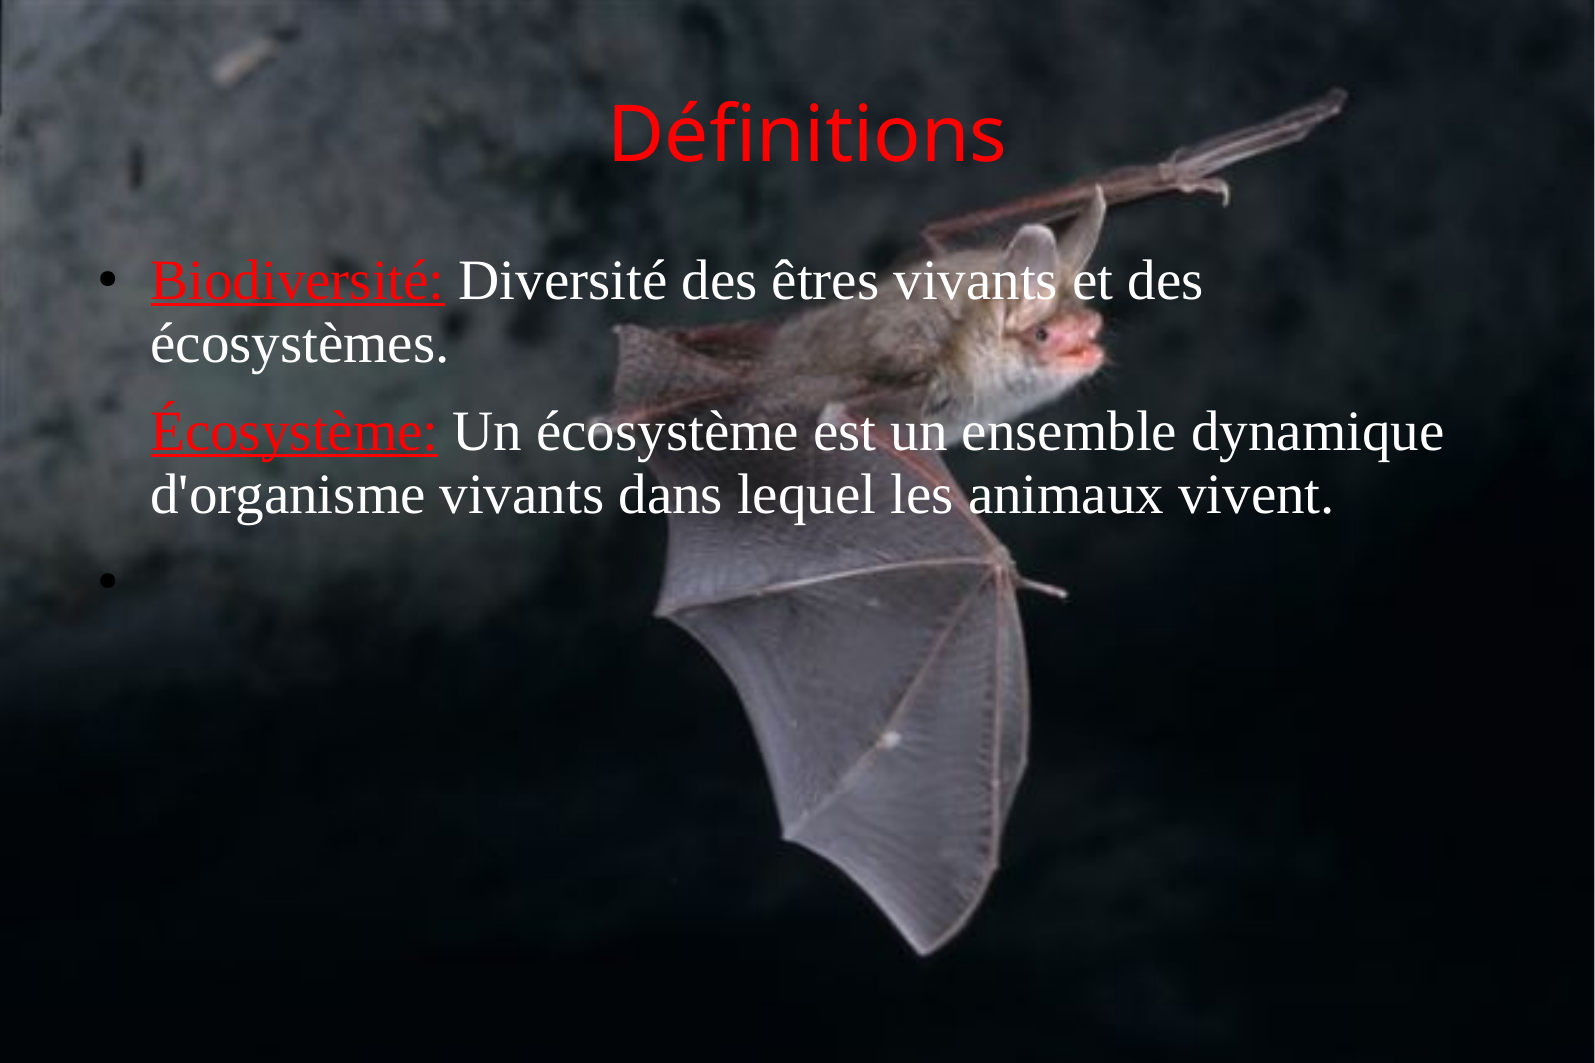

# Définitions
Biodiversité: Diversité des êtres vivants et des écosystèmes.
Écosystème: Un écosystème est un ensemble dynamique d'organisme vivants dans lequel les animaux vivent.